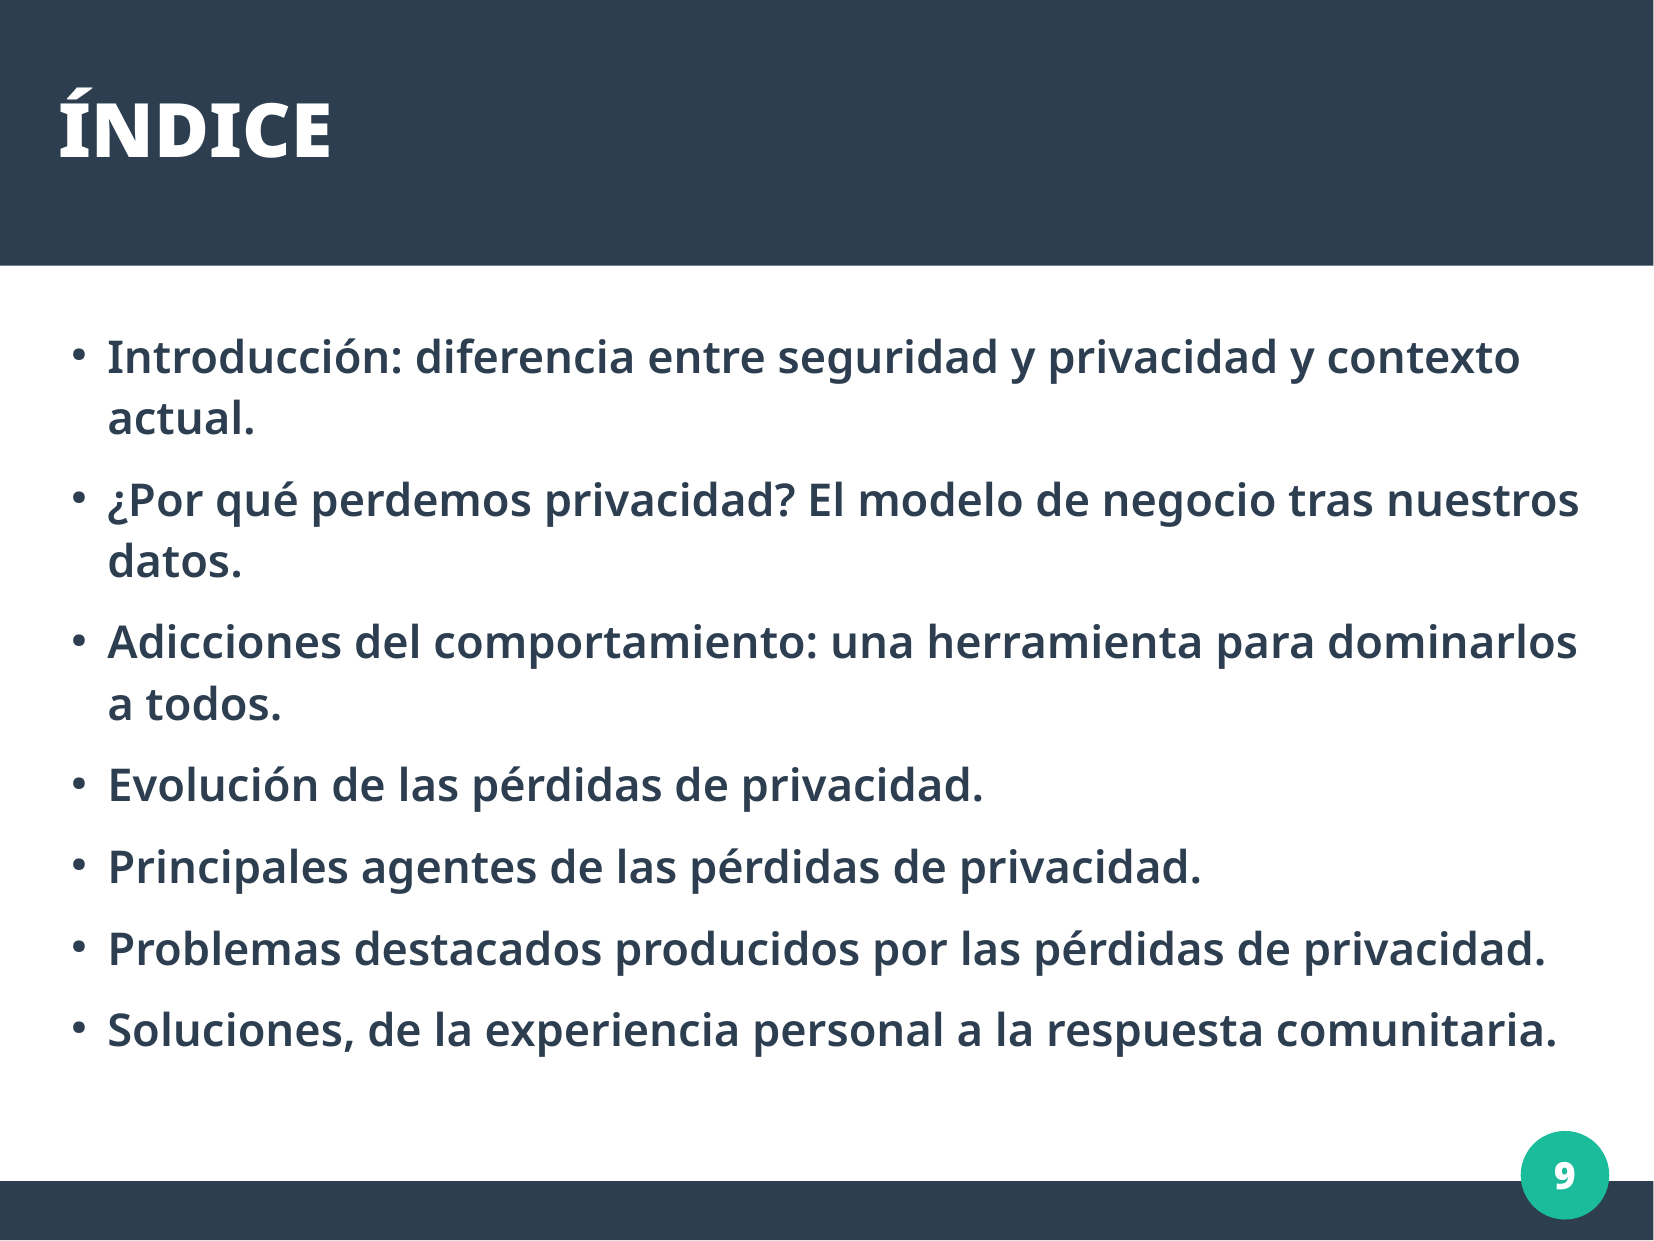

# ÍNDICE
Introducción: diferencia entre seguridad y privacidad y contexto actual.
¿Por qué perdemos privacidad? El modelo de negocio tras nuestros datos.
Adicciones del comportamiento: una herramienta para dominarlos a todos.
Evolución de las pérdidas de privacidad.
Principales agentes de las pérdidas de privacidad.
Problemas destacados producidos por las pérdidas de privacidad.
Soluciones, de la experiencia personal a la respuesta comunitaria.
9